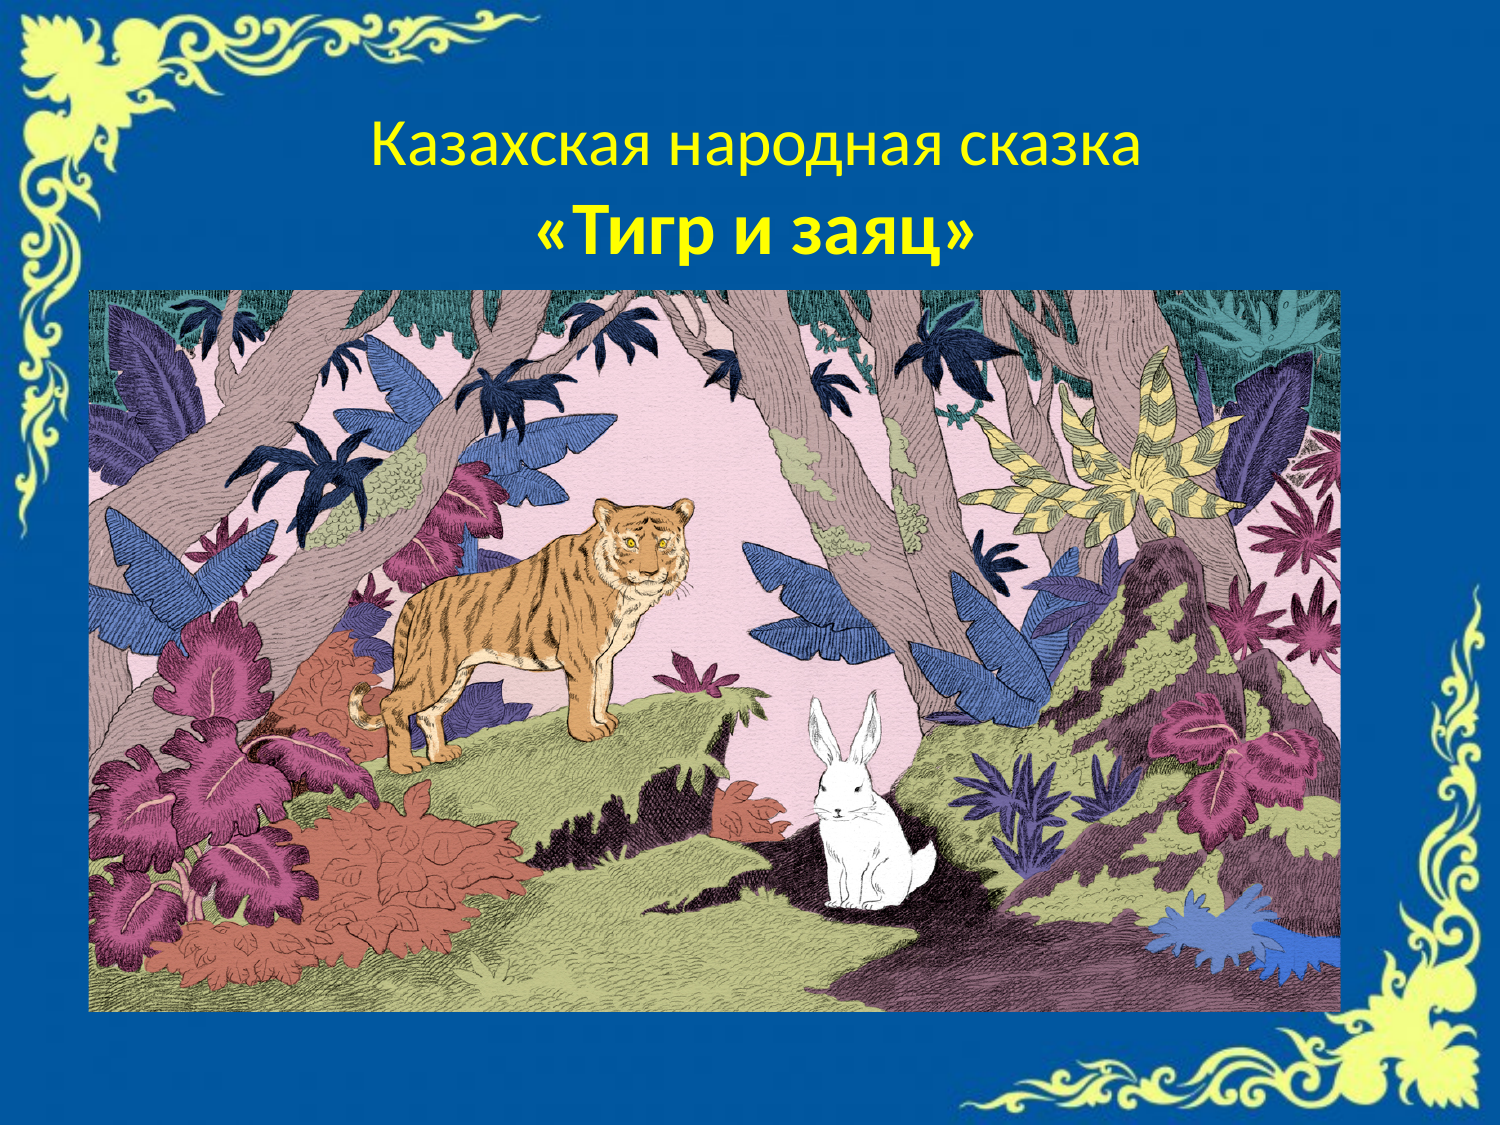

# Казахская народная сказка «Тигр и заяц»